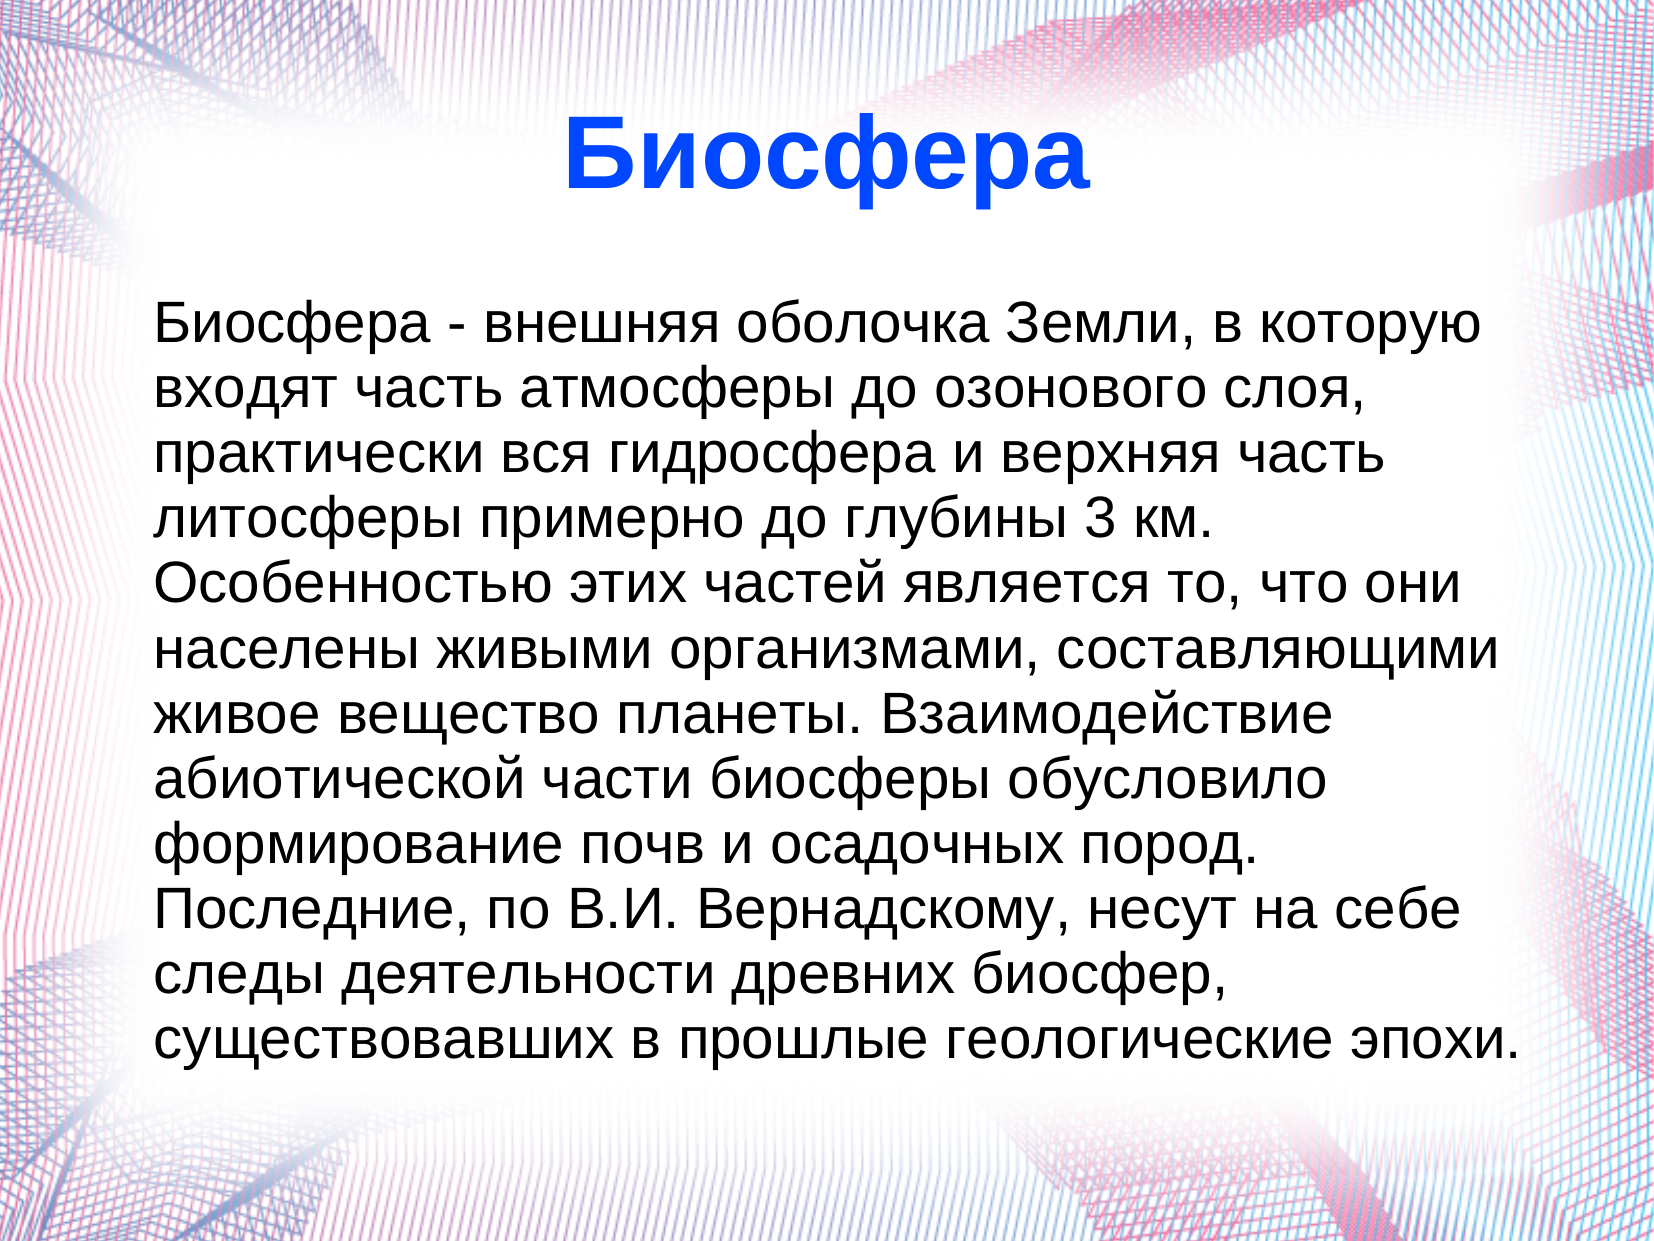

# Биосфера
Биосфера - внешняя оболочка Земли, в которую входят часть атмосферы до озонового слоя, практически вся гидросфера и верхняя часть литосферы примерно до глубины 3 км. Особенностью этих частей является то, что они населены живыми организмами, составляющими живое вещество планеты. Взаимодействие абиотической части биосферы обусловило формирование почв и осадочных пород. Последние, по В.И. Вернадскому, несут на себе следы деятельности древних биосфер, существовавших в прошлые геологические эпохи.